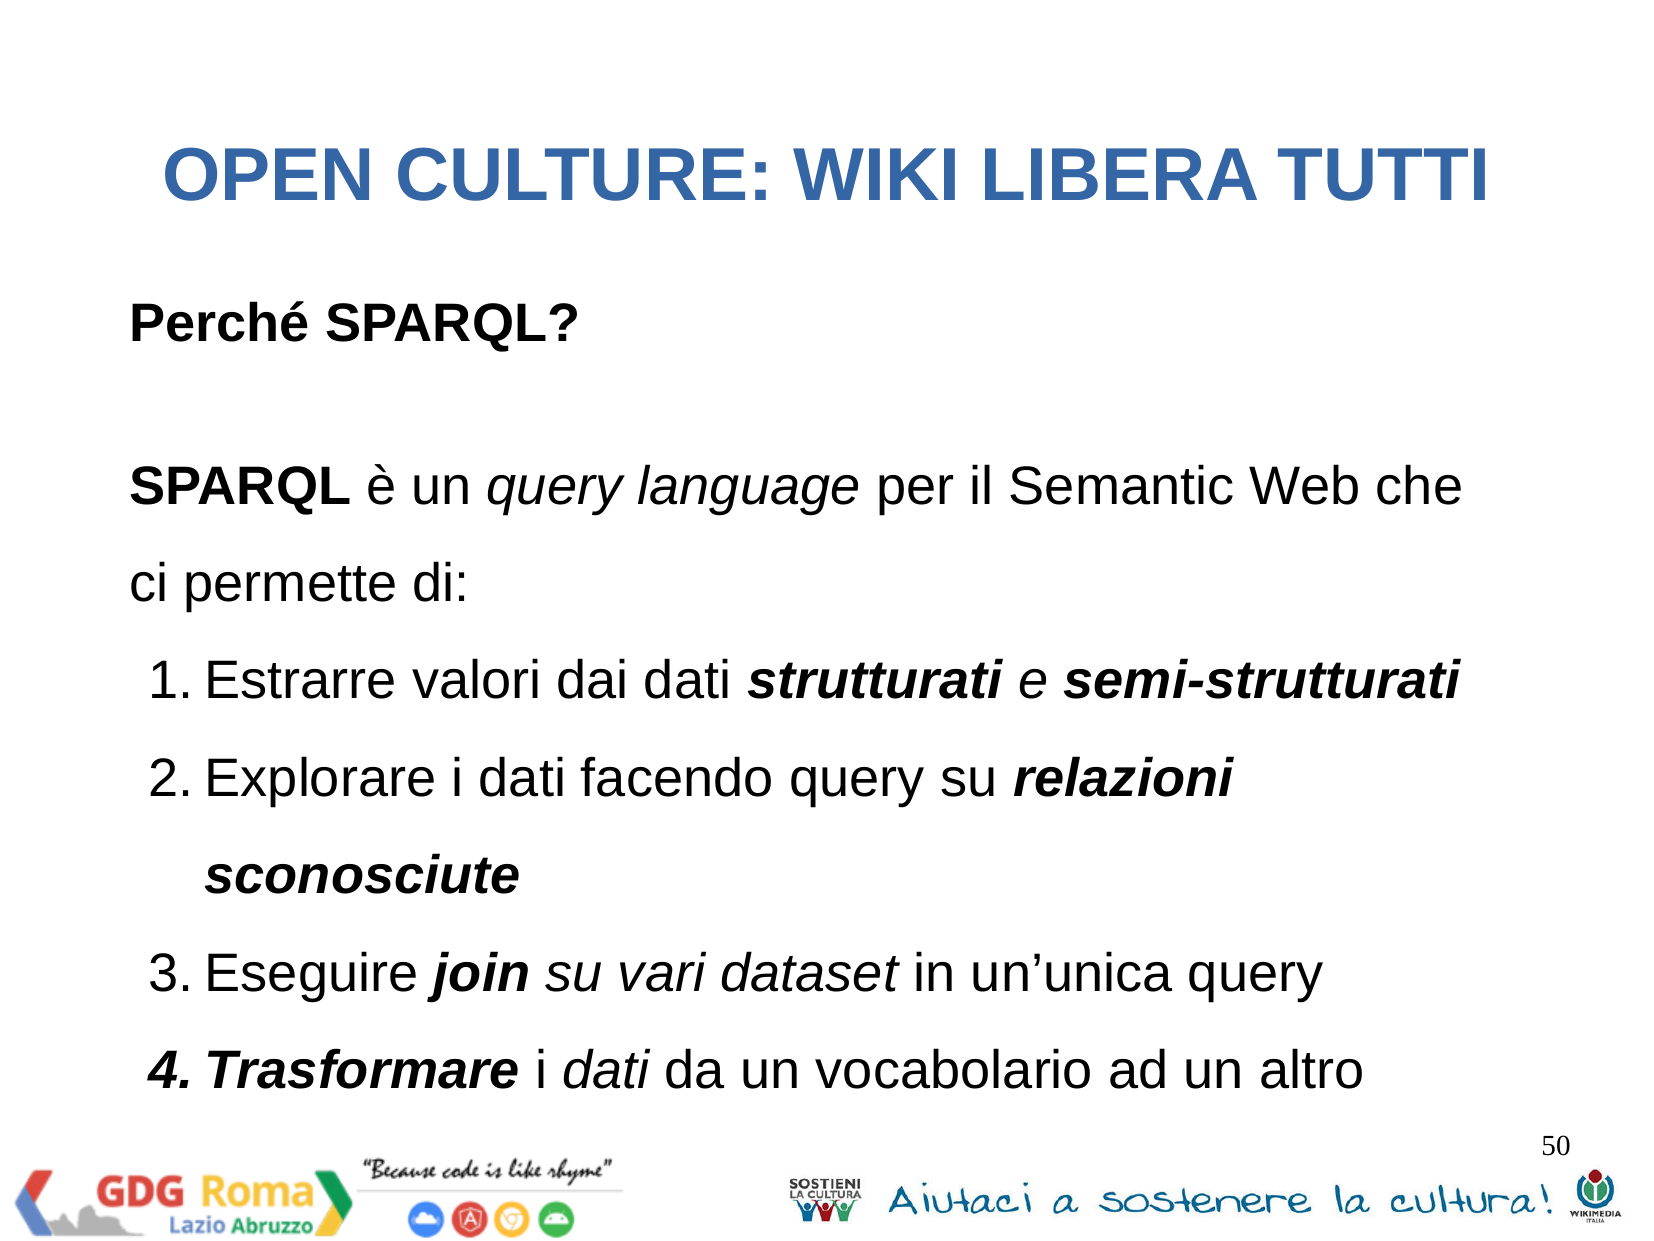

# OPEN CULTURE: WIKI LIBERA TUTTI
Perché SPARQL?
SPARQL è un query language per il Semantic Web che ci permette di:
Estrarre valori dai dati strutturati e semi-strutturati
Explorare i dati facendo query su relazioni sconosciute
Eseguire join su vari dataset in un’unica query
Trasformare i dati da un vocabolario ad un altro
50